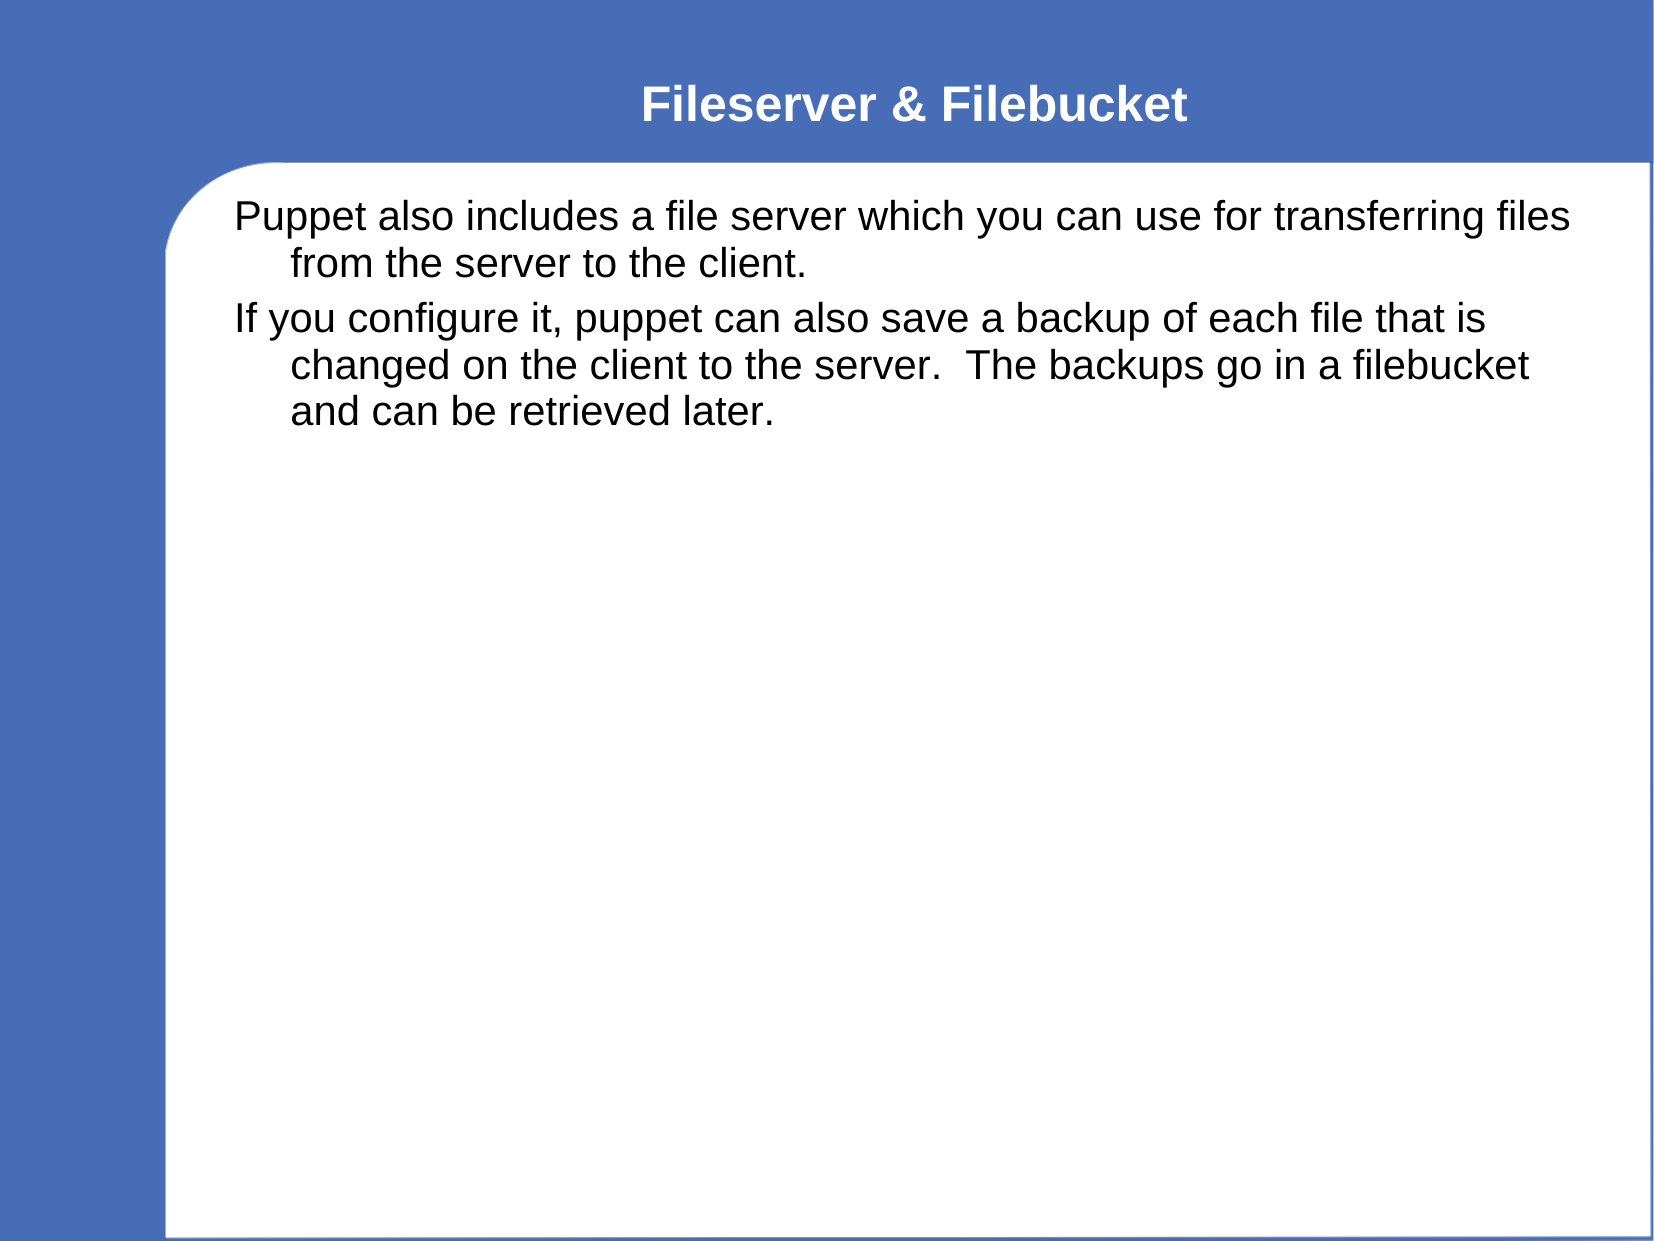

# Fileserver & Filebucket
Puppet also includes a file server which you can use for transferring files from the server to the client.
If you configure it, puppet can also save a backup of each file that is changed on the client to the server. The backups go in a filebucket and can be retrieved later.